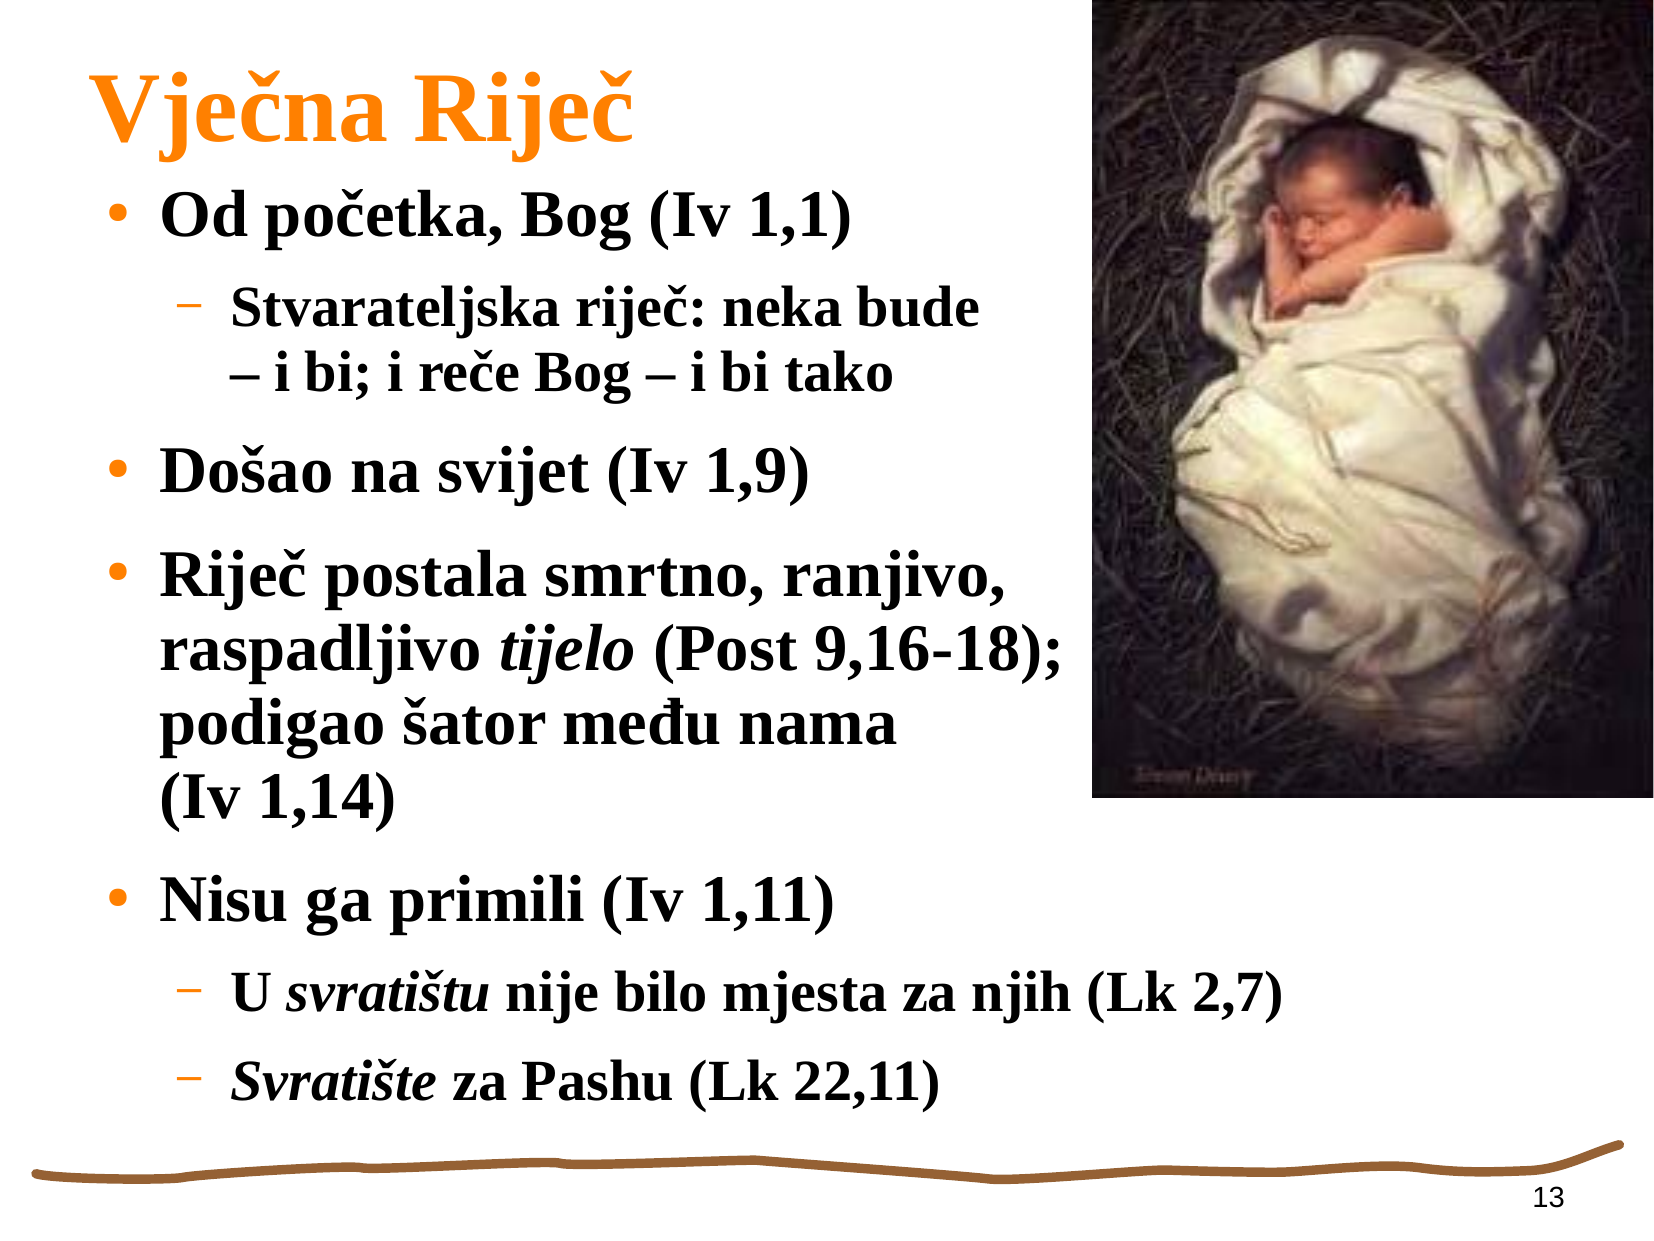

# Vječna Riječ
Od početka, Bog (Iv 1,1)
Stvarateljska riječ: neka bude
– i bi; i reče Bog – i bi tako
Došao na svijet (Iv 1,9)
Riječ postala smrtno, ranjivo,
raspadljivo tijelo (Post 9,16-18);
podigao šator među nama
(Iv 1,14)
Nisu ga primili (Iv 1,11)
U svratištu nije bilo mjesta za njih (Lk 2,7)
Svratište za Pashu (Lk 22,11)
13